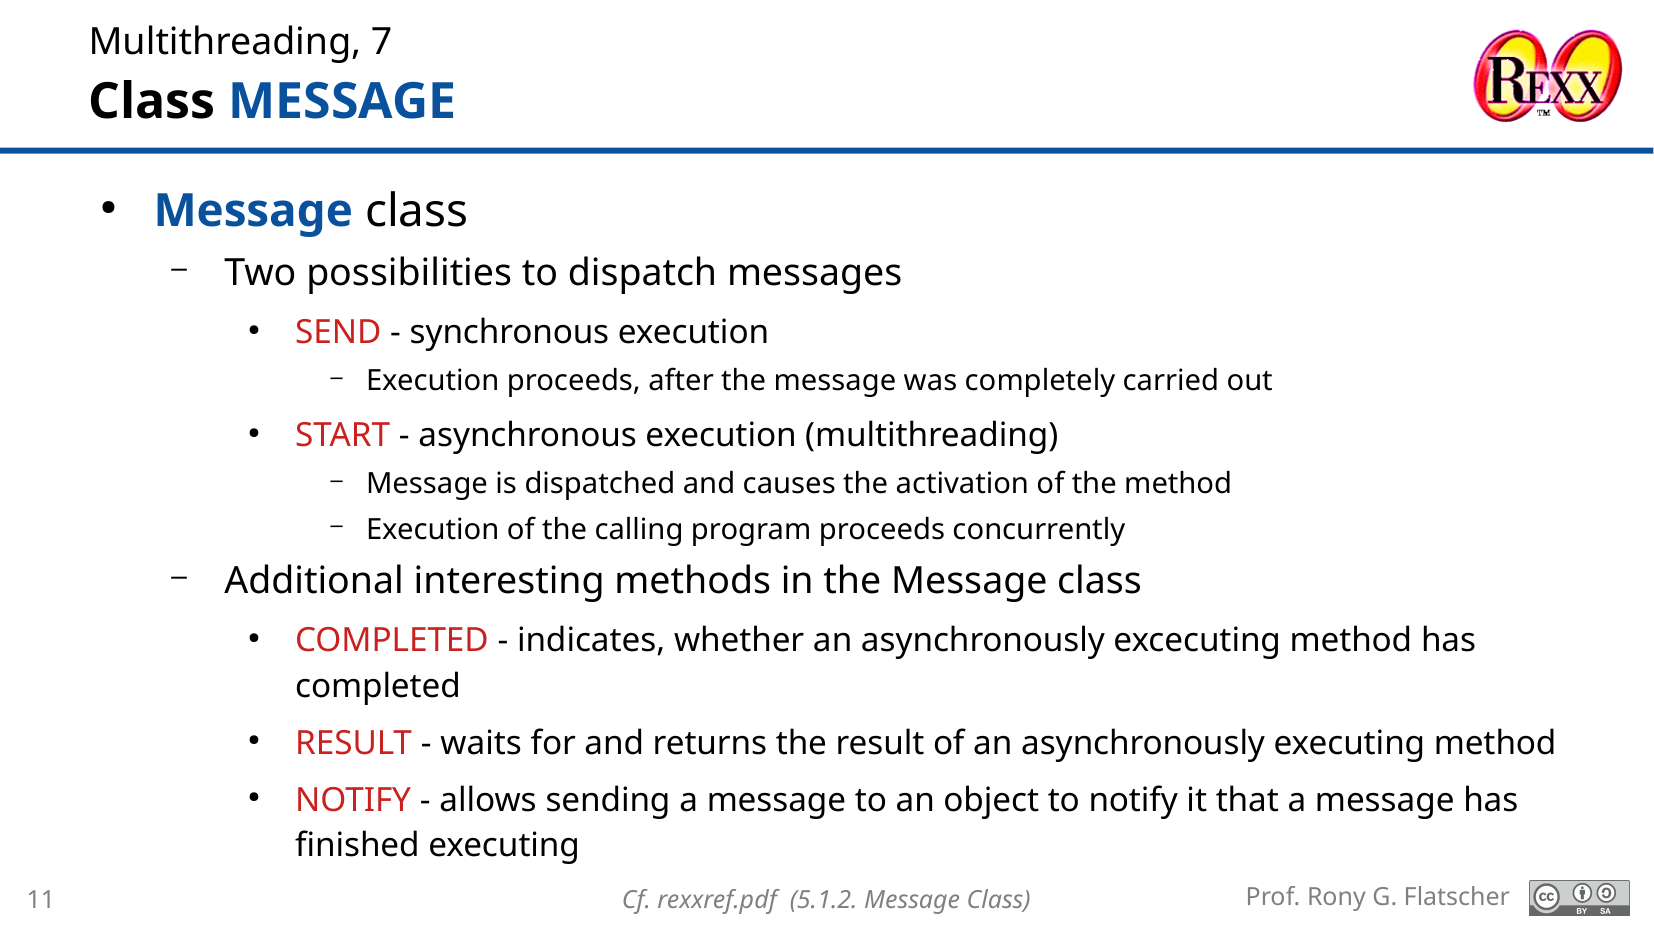

Multithreading, 7
Class MESSAGE
# Message class
Two possibilities to dispatch messages
SEND - synchronous execution
Execution proceeds, after the message was completely carried out
START - asynchronous execution (multithreading)
Message is dispatched and causes the activation of the method
Execution of the calling program proceeds concurrently
Additional interesting methods in the Message class
COMPLETED - indicates, whether an asynchronously excecuting method has completed
RESULT - waits for and returns the result of an asynchronously executing method
NOTIFY - allows sending a message to an object to notify it that a message has finished executing
Cf. rexxref.pdf (5.1.2. Message Class)